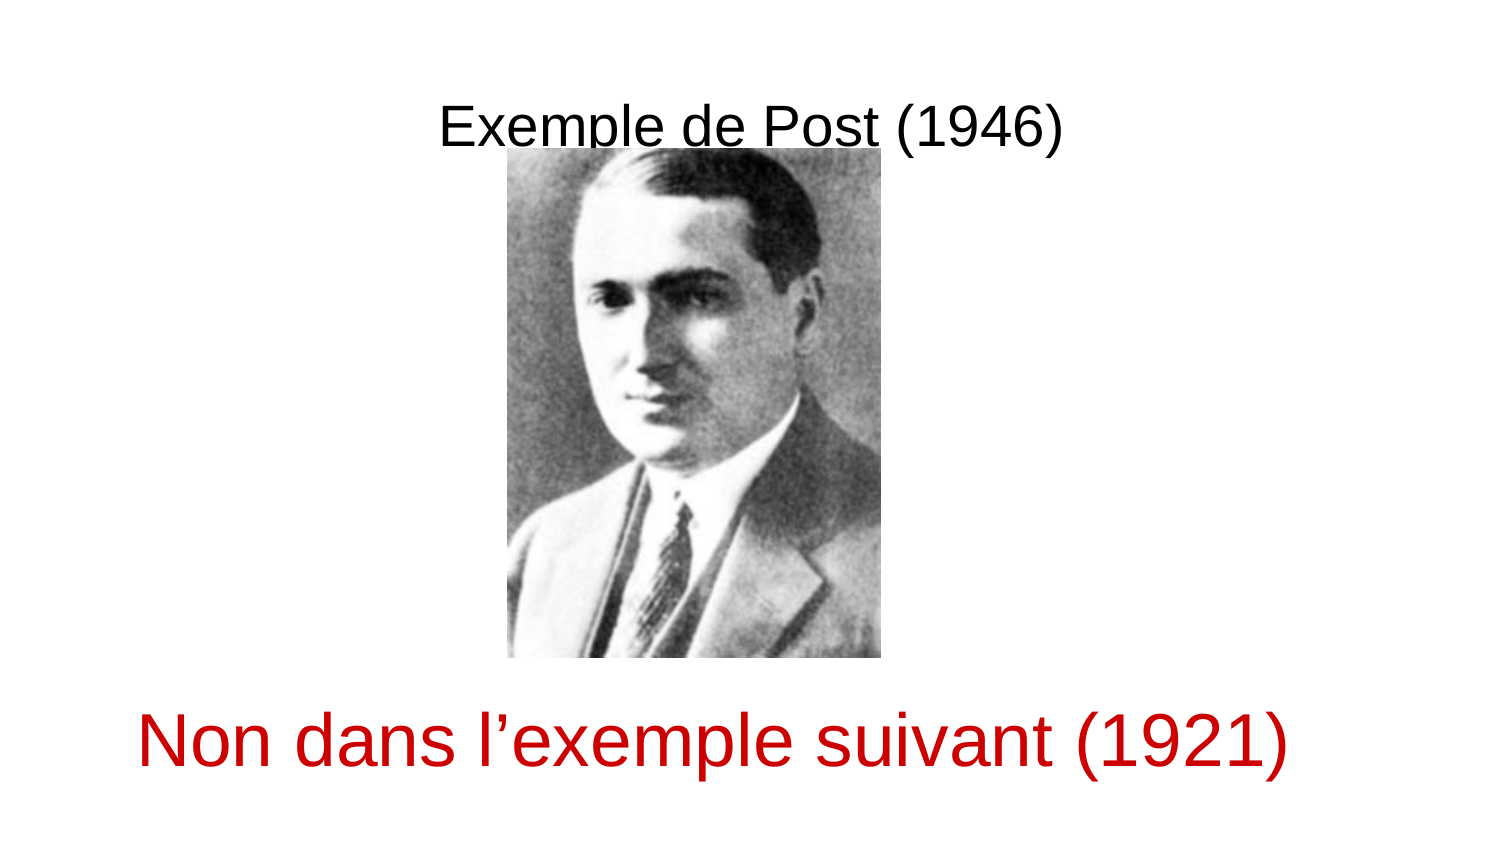

# Exemple de Post (1946)
Non dans l’exemple suivant (1921)